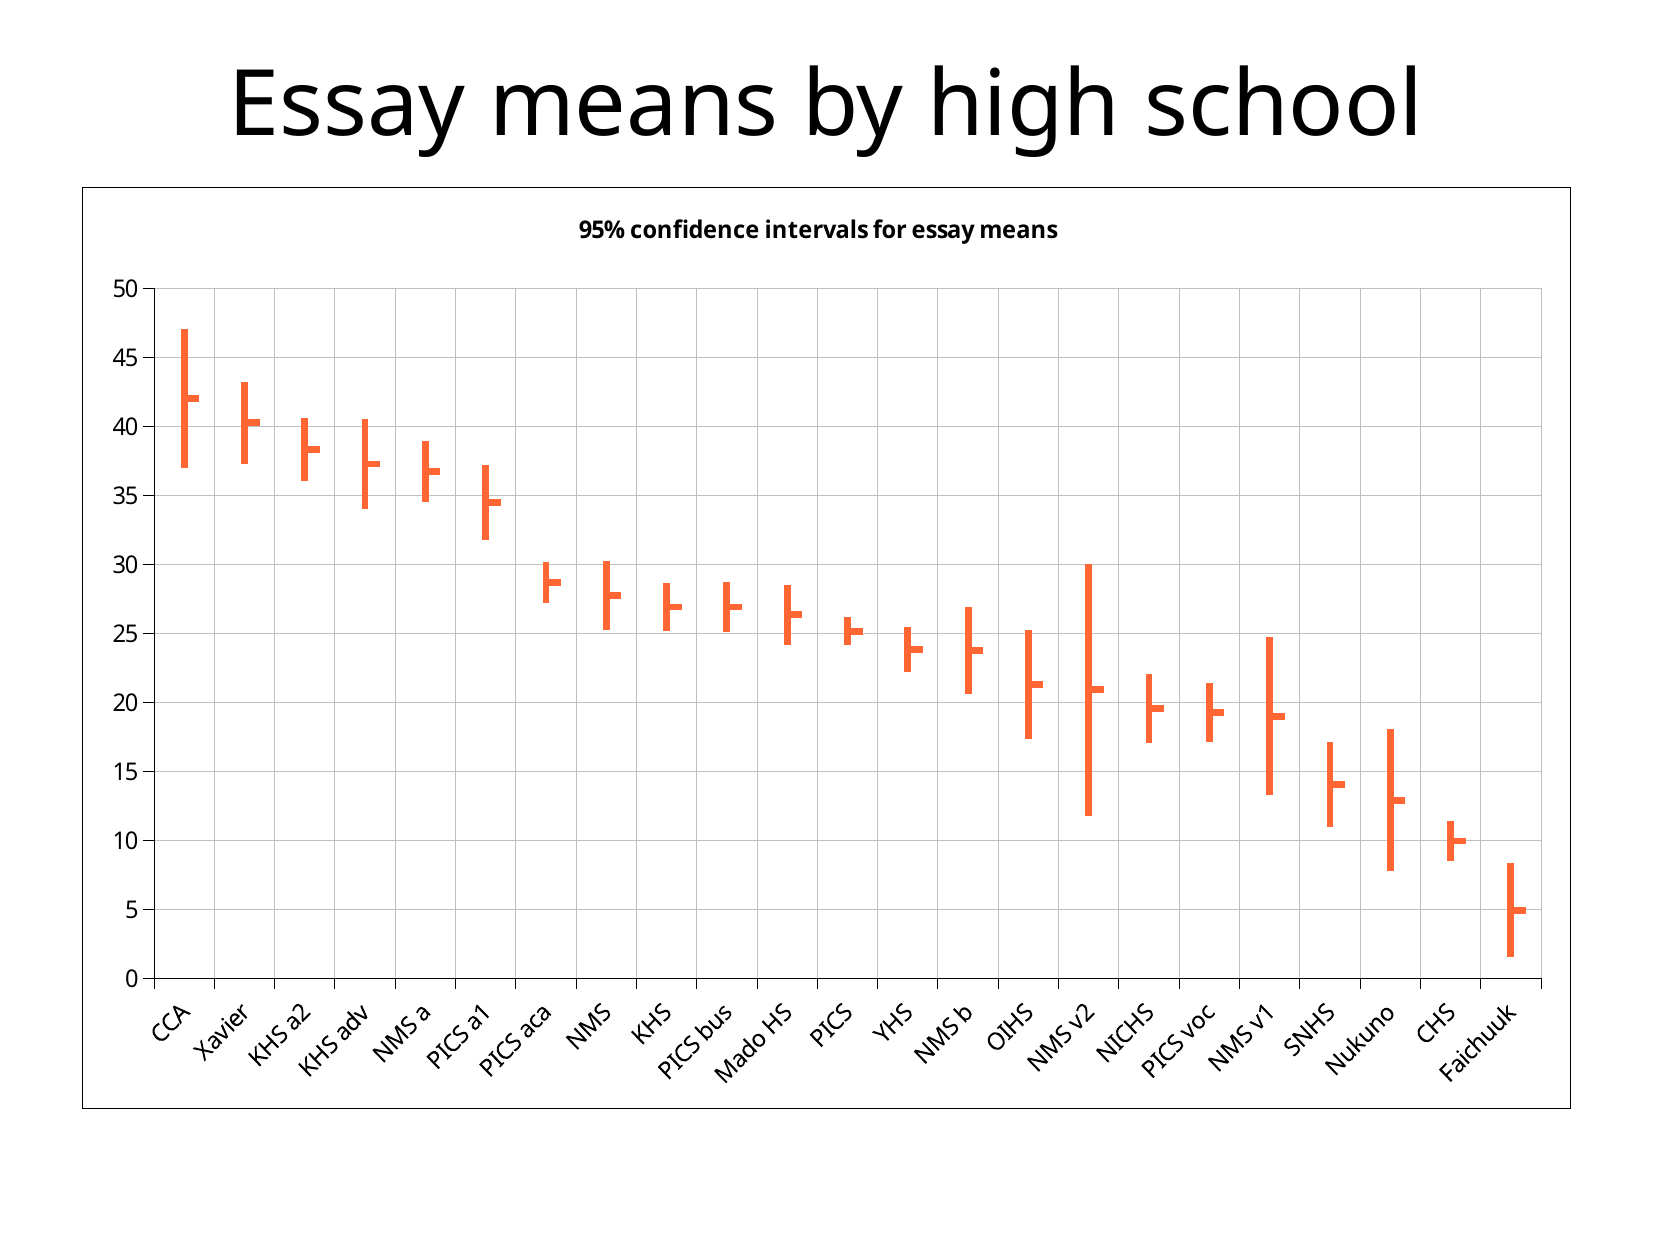

# Essay means by high school
[unsupported chart]